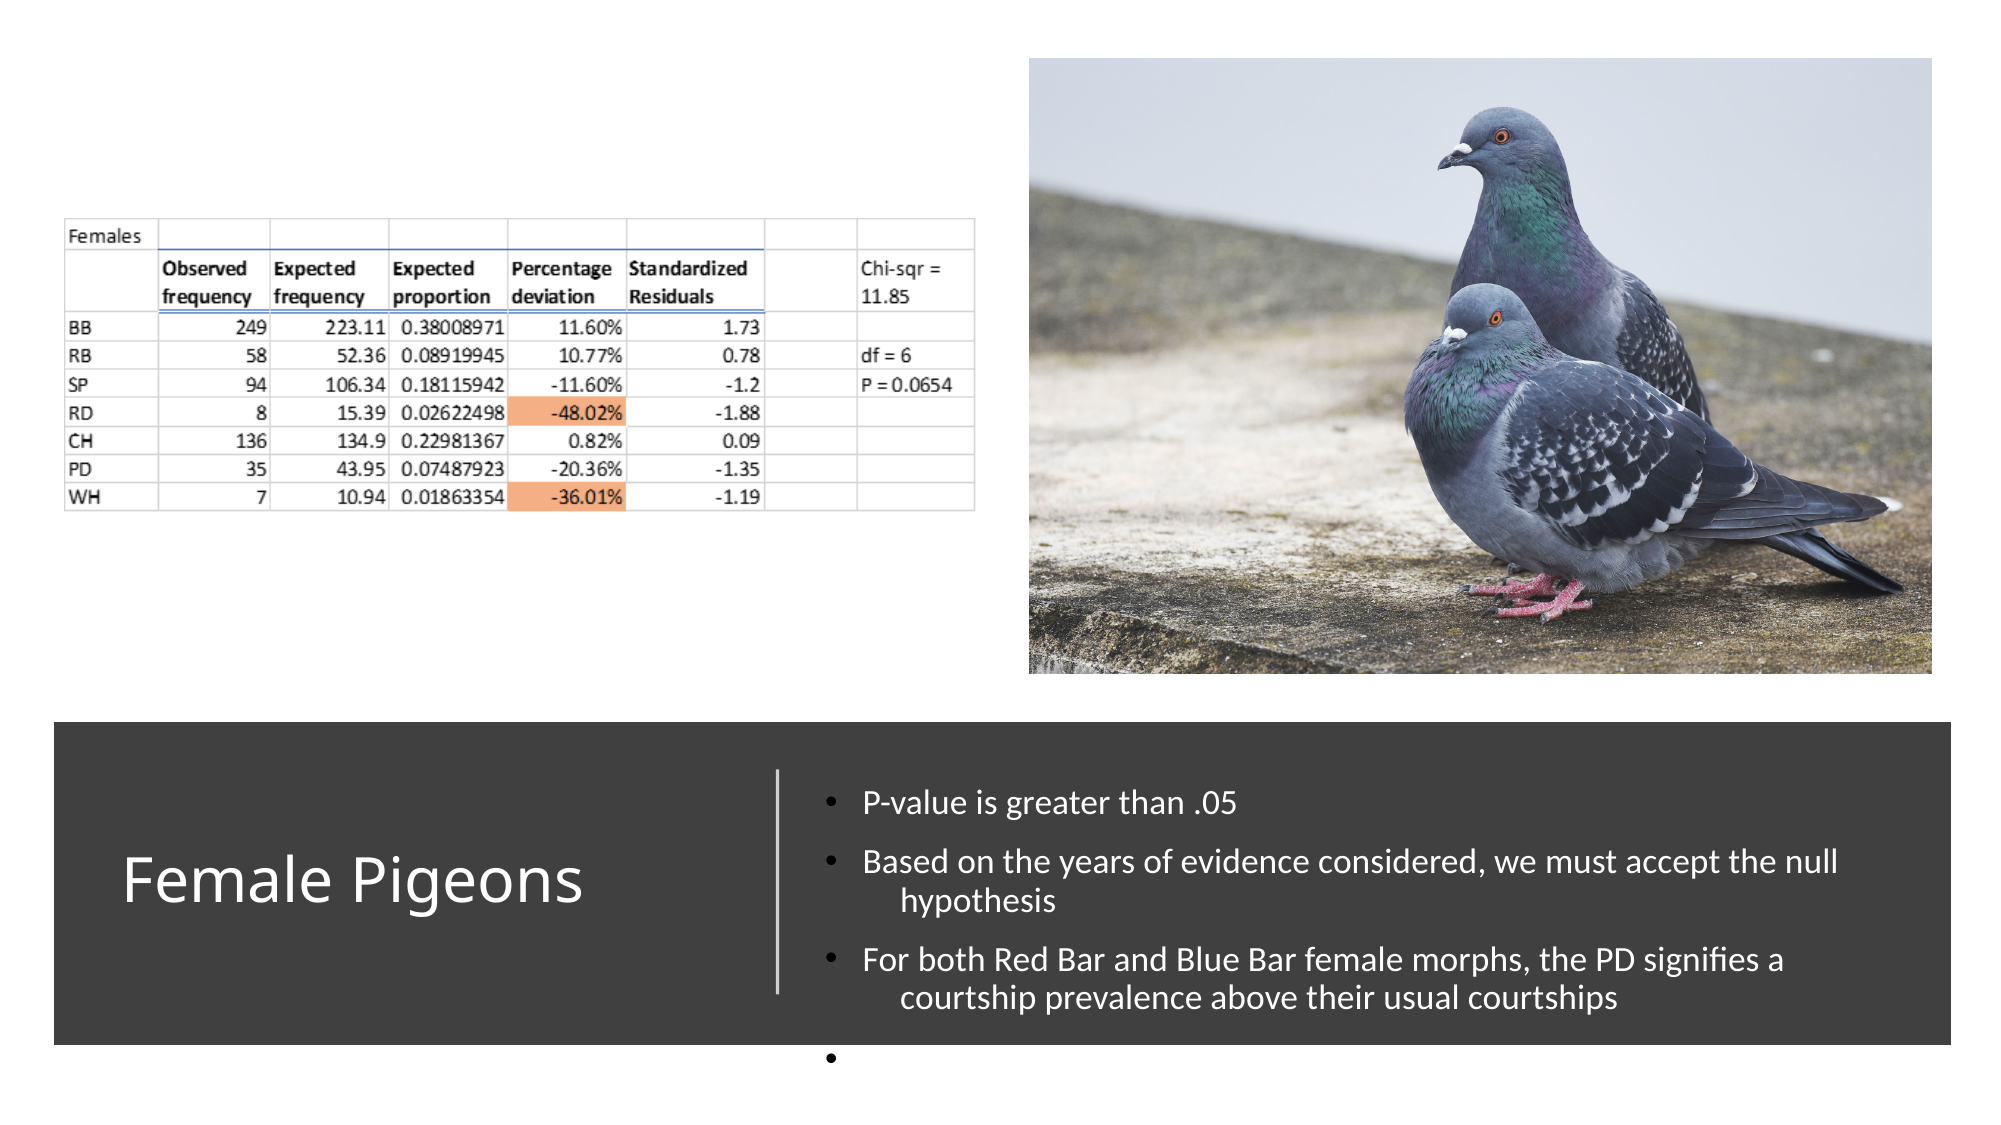

# Female Pigeons
P-value is greater than .05
Based on the years of evidence considered, we must accept the null hypothesis
For both Red Bar and Blue Bar female morphs, the PD signifies a courtship prevalence above their usual courtships